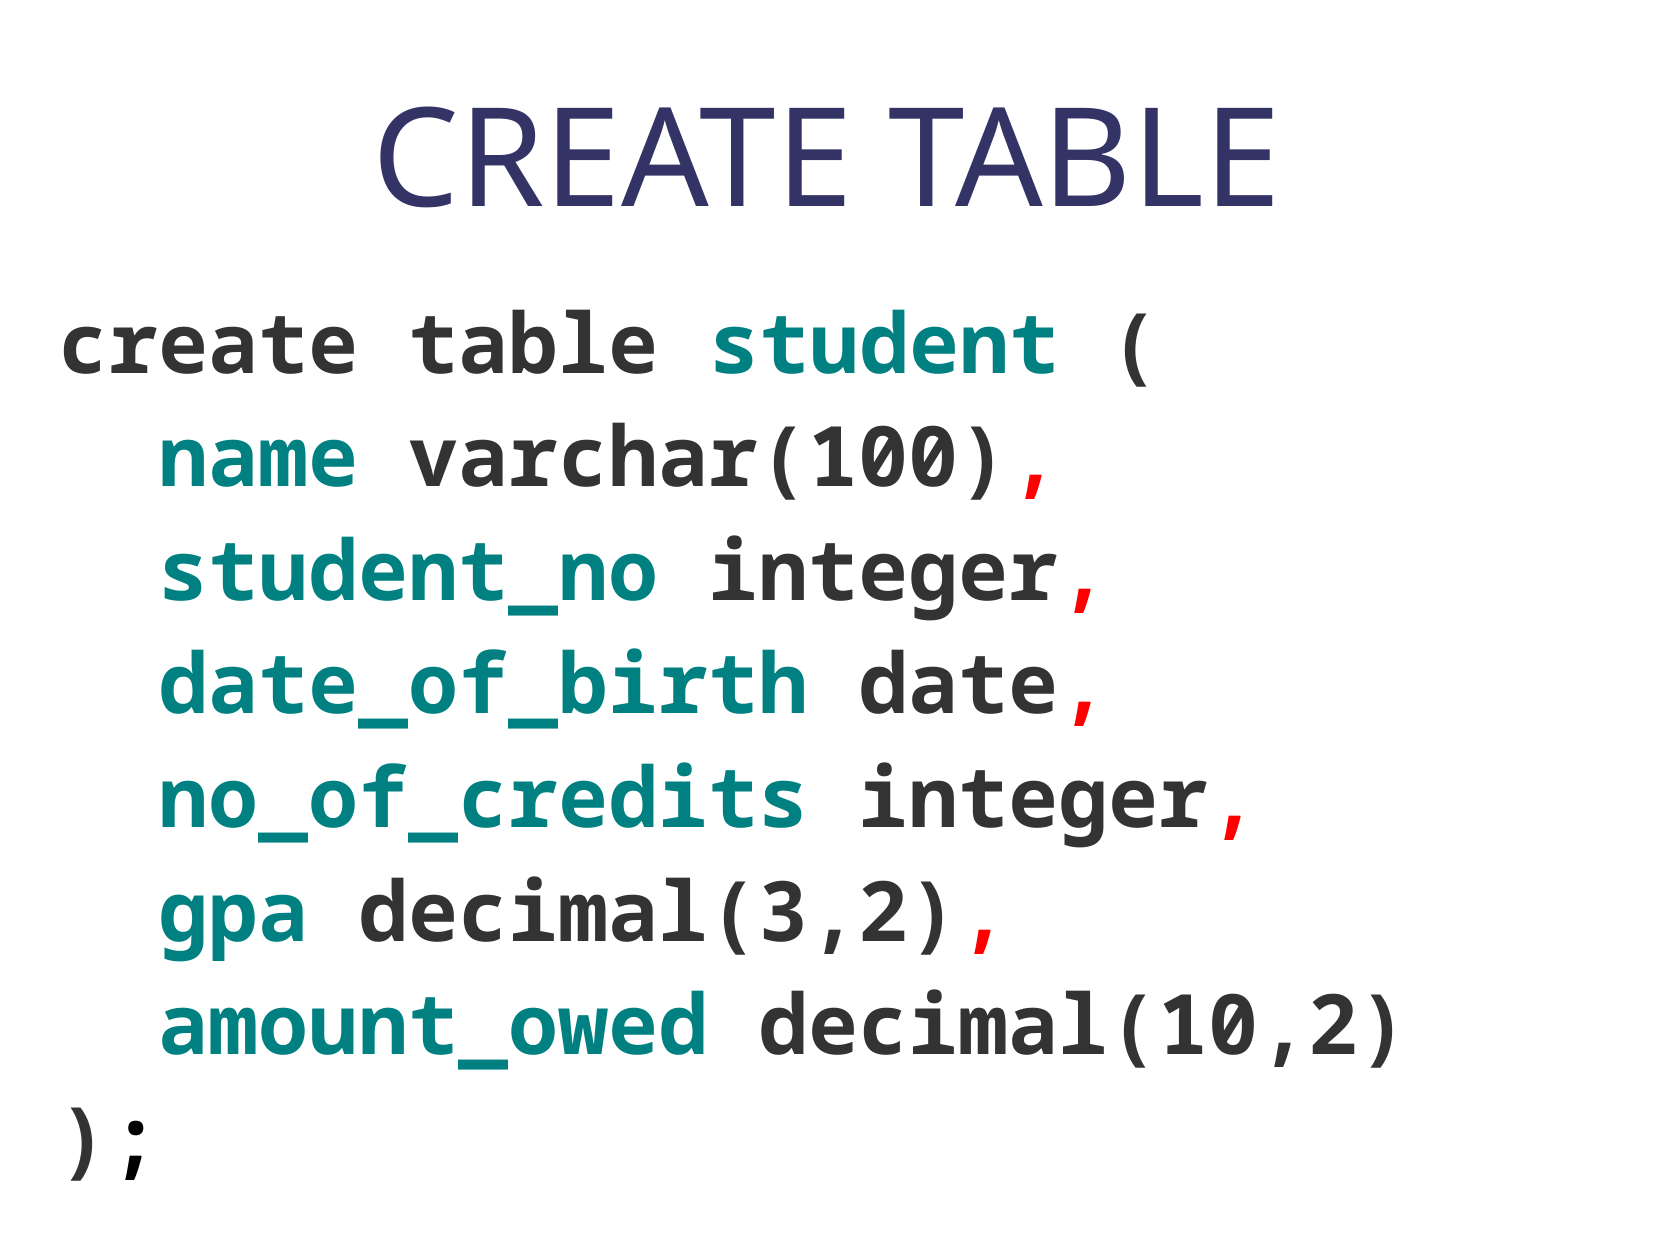

# CREATE TABLE
create table student (
 name varchar(100),
 student_no integer,
 date_of_birth date,
 no_of_credits integer,
 gpa decimal(3,2),
 amount_owed decimal(10,2)
);